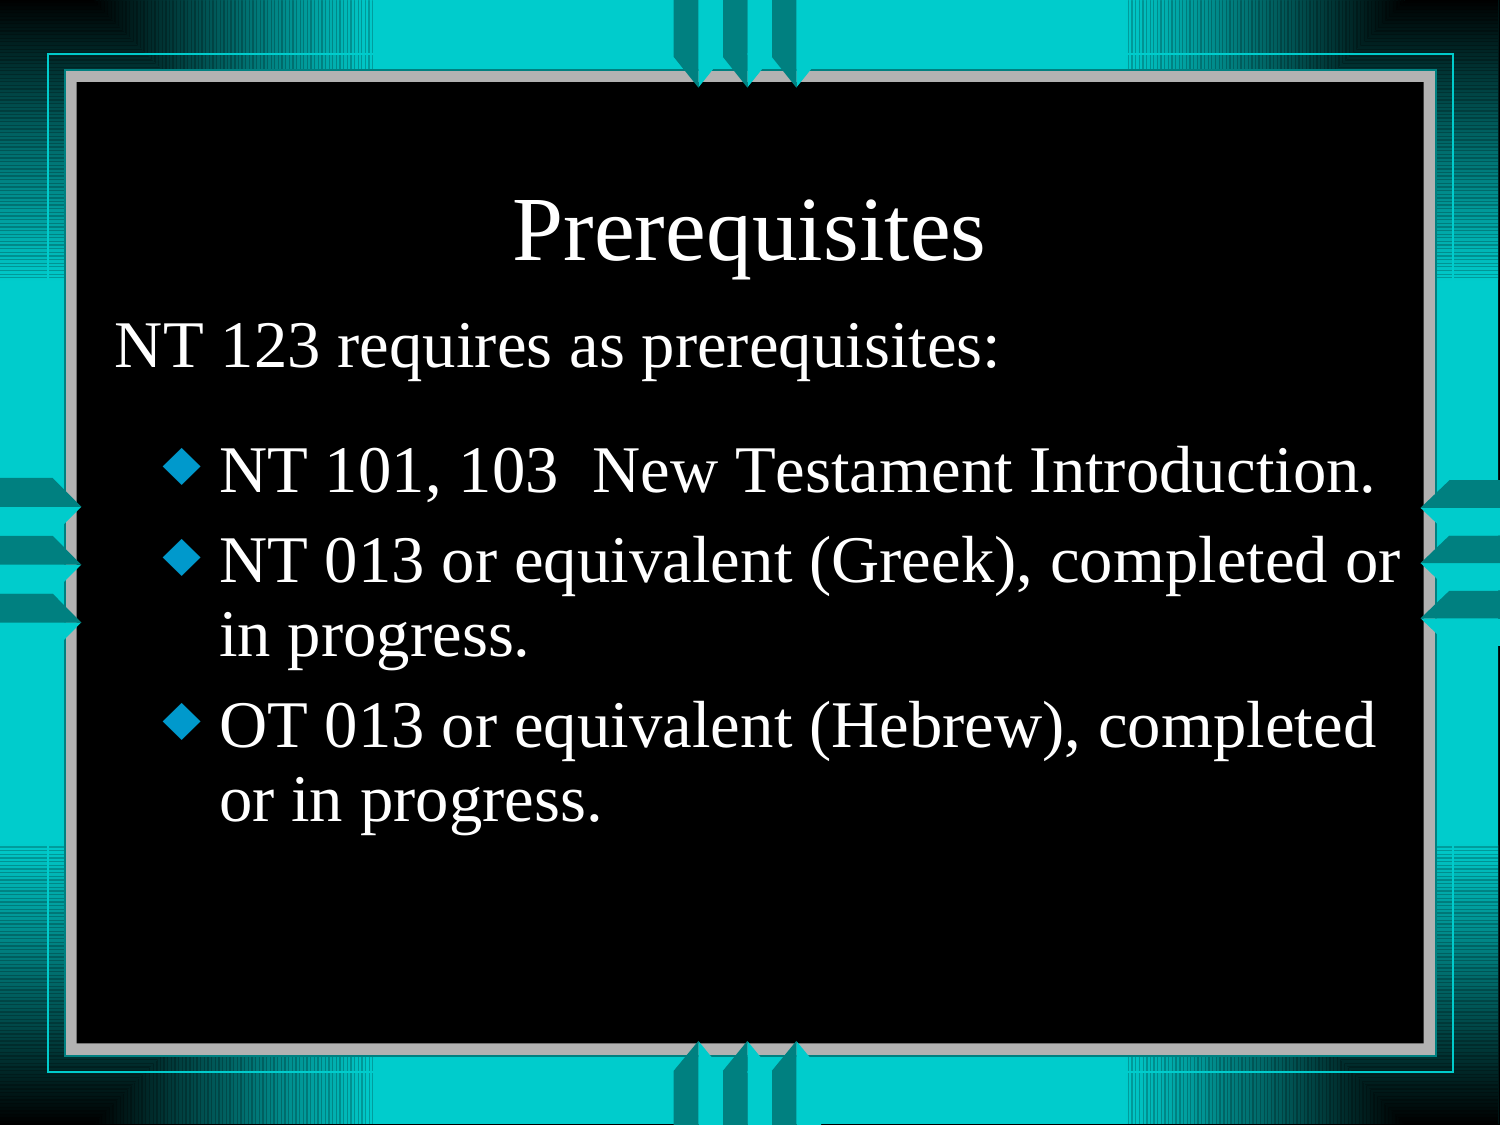

# Prerequisites
NT 123 requires as prerequisites:
NT 101, 103 New Testament Introduction.
NT 013 or equivalent (Greek), completed or in progress.
OT 013 or equivalent (Hebrew), completed or in progress.